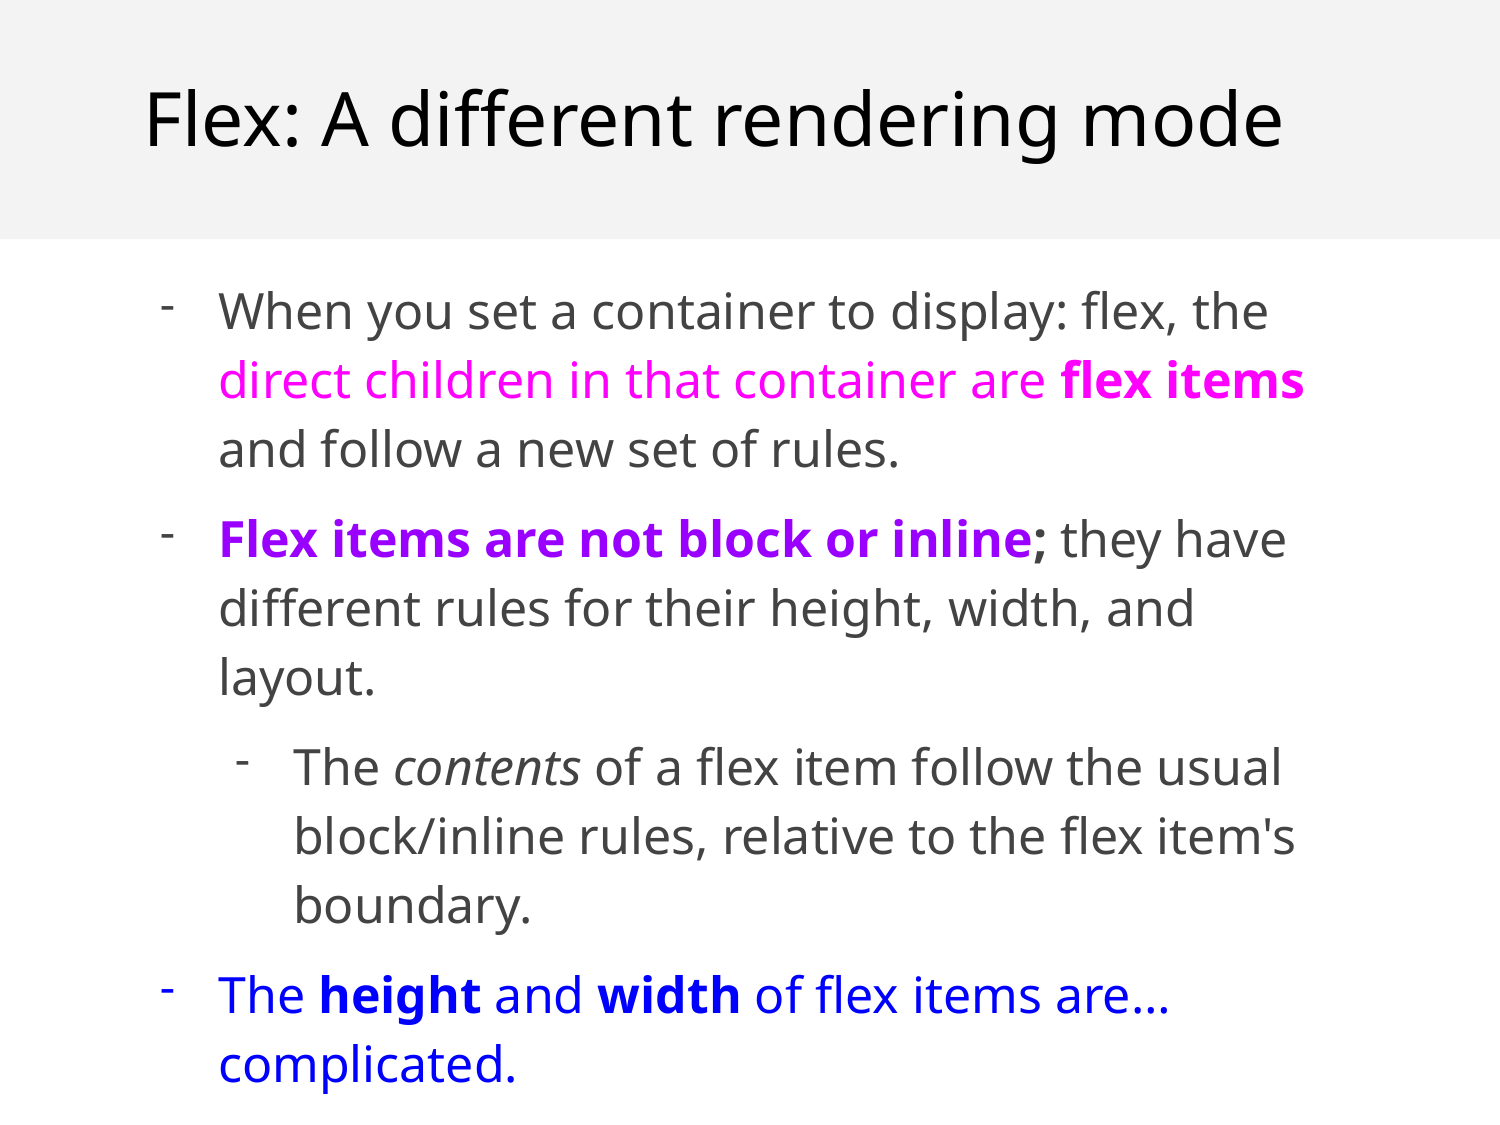

# Flex: A different rendering mode
When you set a container to display: flex, the direct children in that container are flex items and follow a new set of rules.
Flex items are not block or inline; they have different rules for their height, width, and layout.
The contents of a flex item follow the usual block/inline rules, relative to the flex item's boundary.
The height and width of flex items are… complicated.
Follow along on CodePen